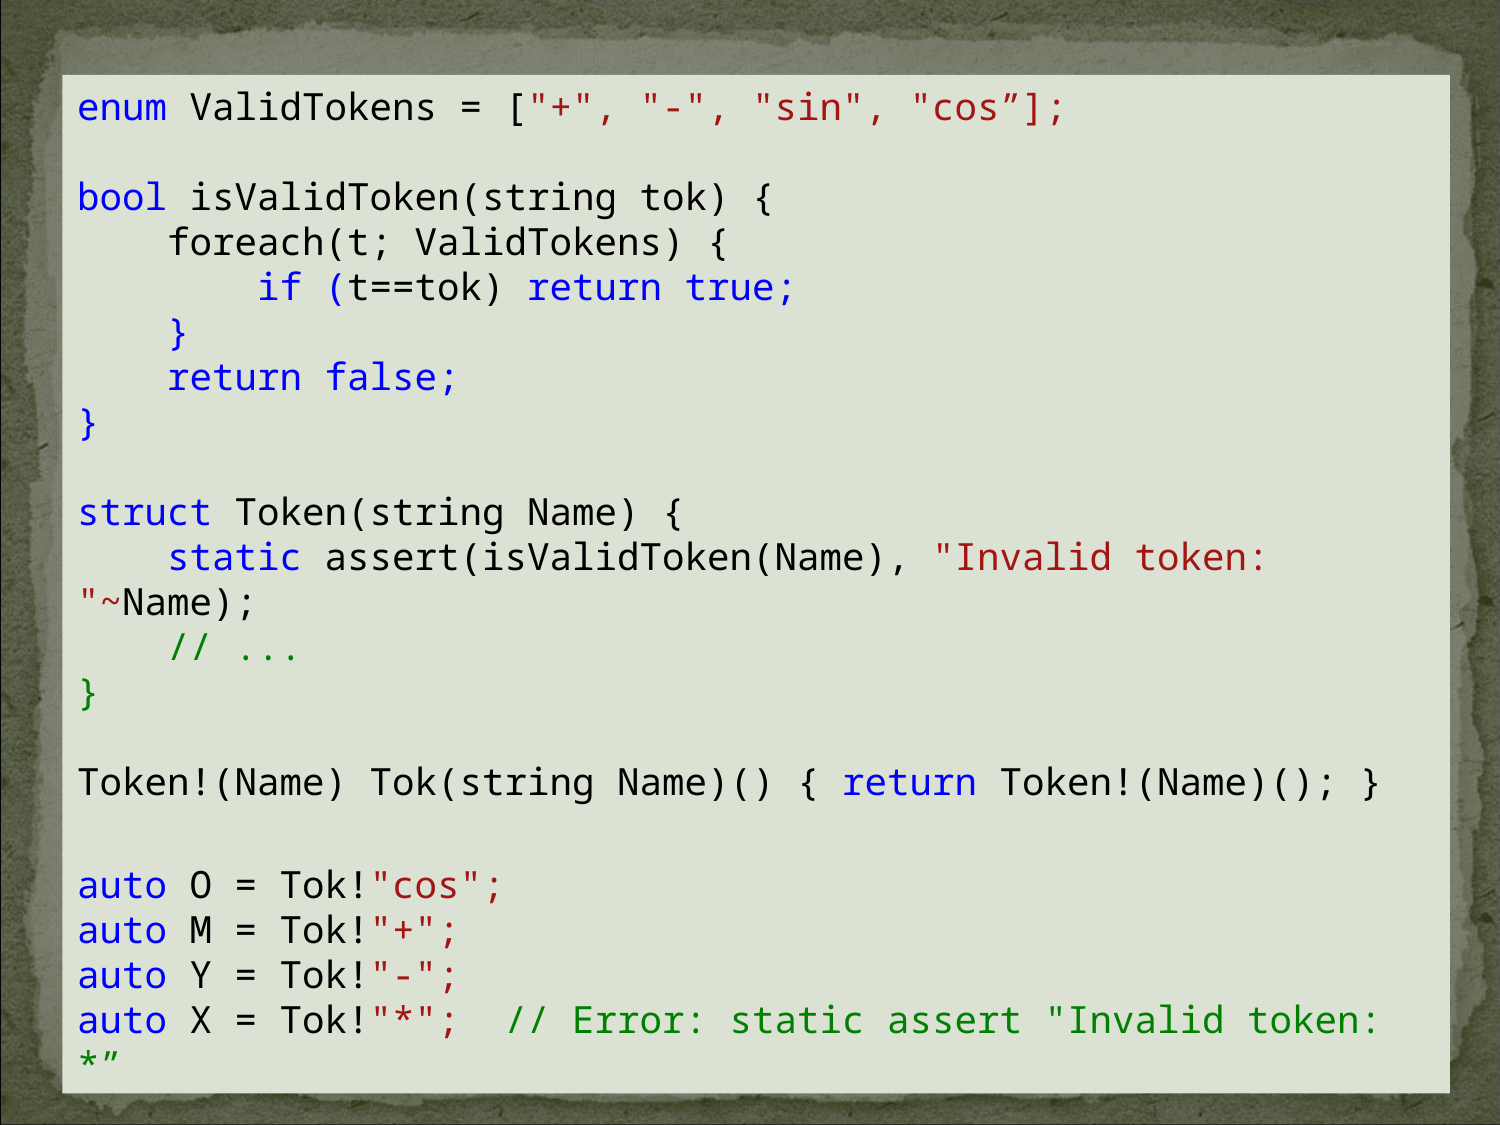

enum ValidTokens = ["+", "-", "sin", "cos”];
bool isValidToken(string tok) {
 foreach(t; ValidTokens) {
 if (t==tok) return true;
 }
 return false;
}
struct Token(string Name) {
 static assert(isValidToken(Name), "Invalid token: "~Name);
 // ...
}
Token!(Name) Tok(string Name)() { return Token!(Name)(); }
auto O = Tok!"cos";
auto M = Tok!"+";
auto Y = Tok!"-";
auto X = Tok!"*"; // Error: static assert "Invalid token: *”